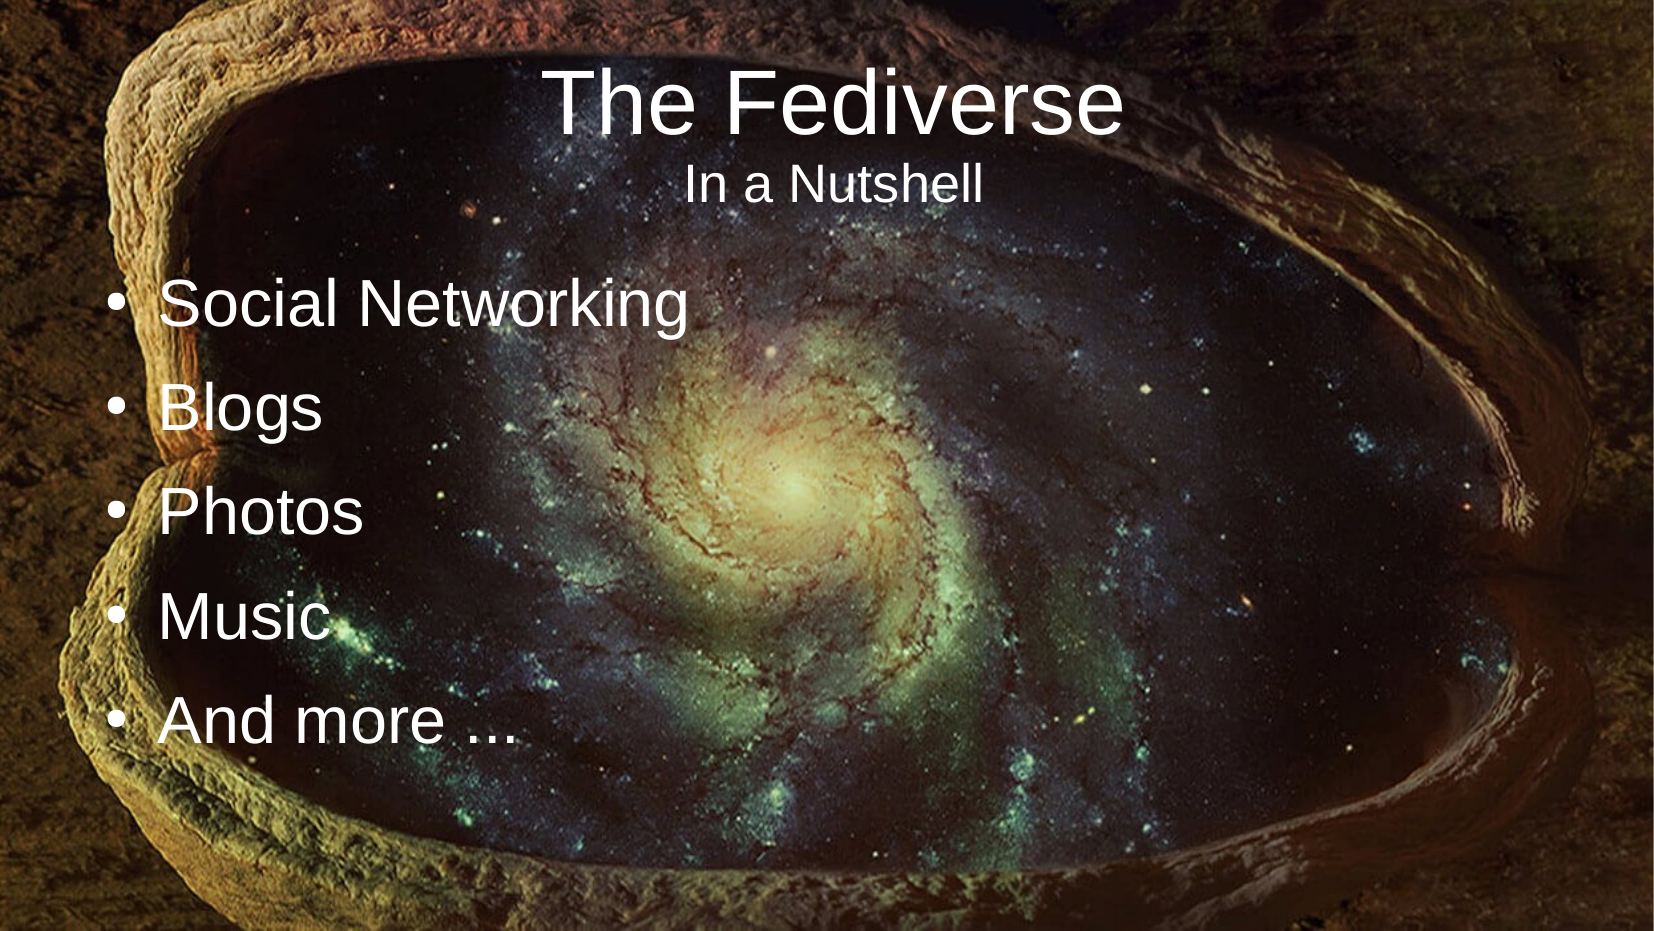

# The Fediverse In a Nutshell
Social Networking
Blogs
Photos
Music
And more ...